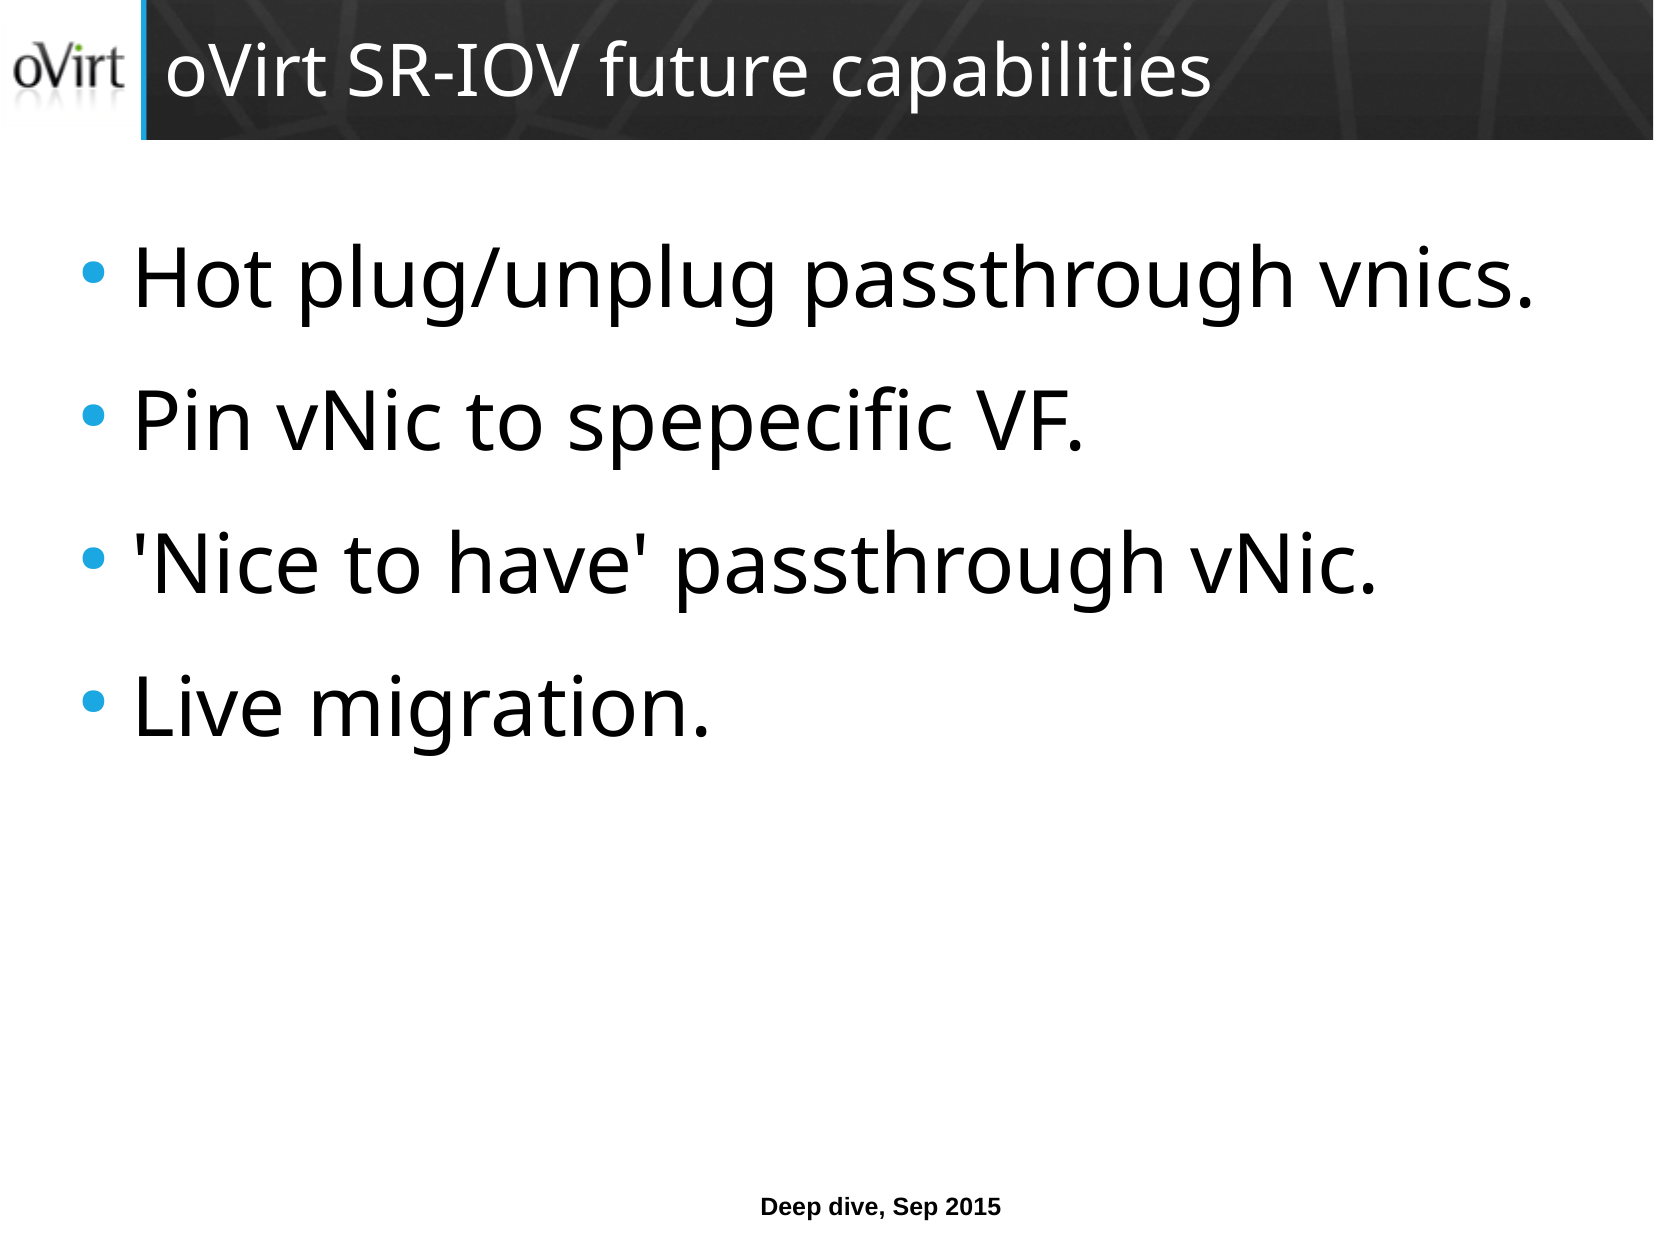

# oVirt SR-IOV future capabilities
Hot plug/unplug passthrough vnics.
Pin vNic to spepecific VF.
'Nice to have' passthrough vNic.
Live migration.